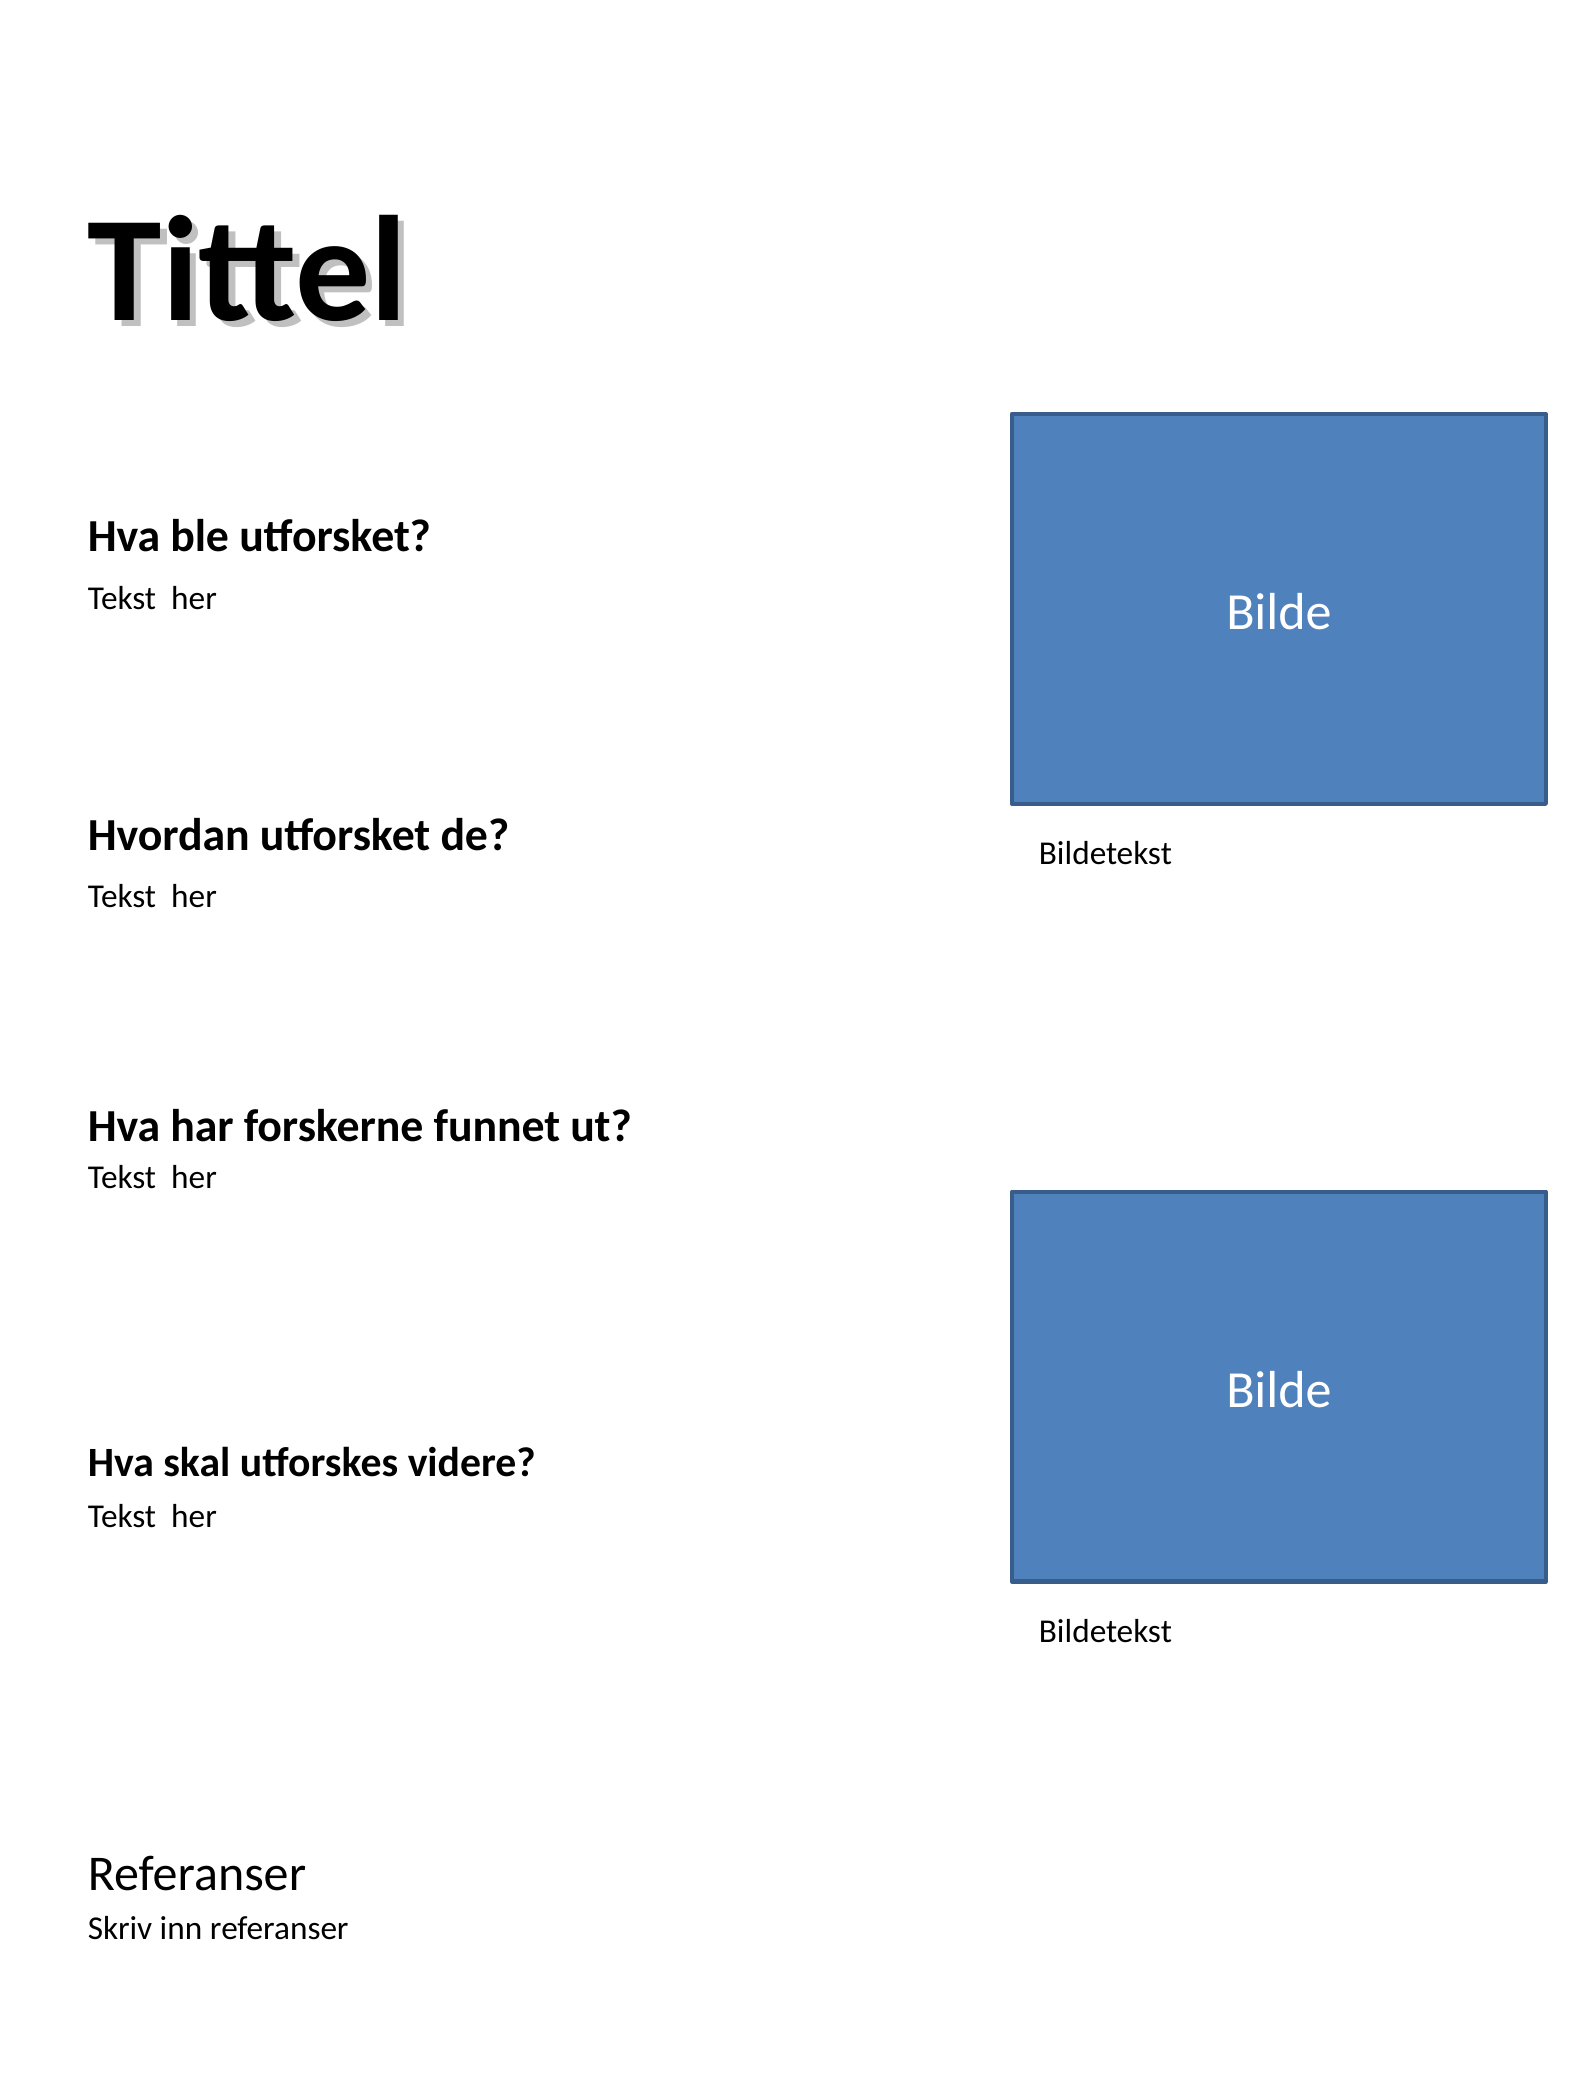

# Tittel
Bilde
Hva ble utforsket?
Tekst her
Hvordan utforsket de?
Bildetekst
Tekst her
Hva har forskerne funnet ut?
Tekst her
Bilde
Hva skal utforskes videre?
Tekst her
Bildetekst
Referanser
Skriv inn referanser